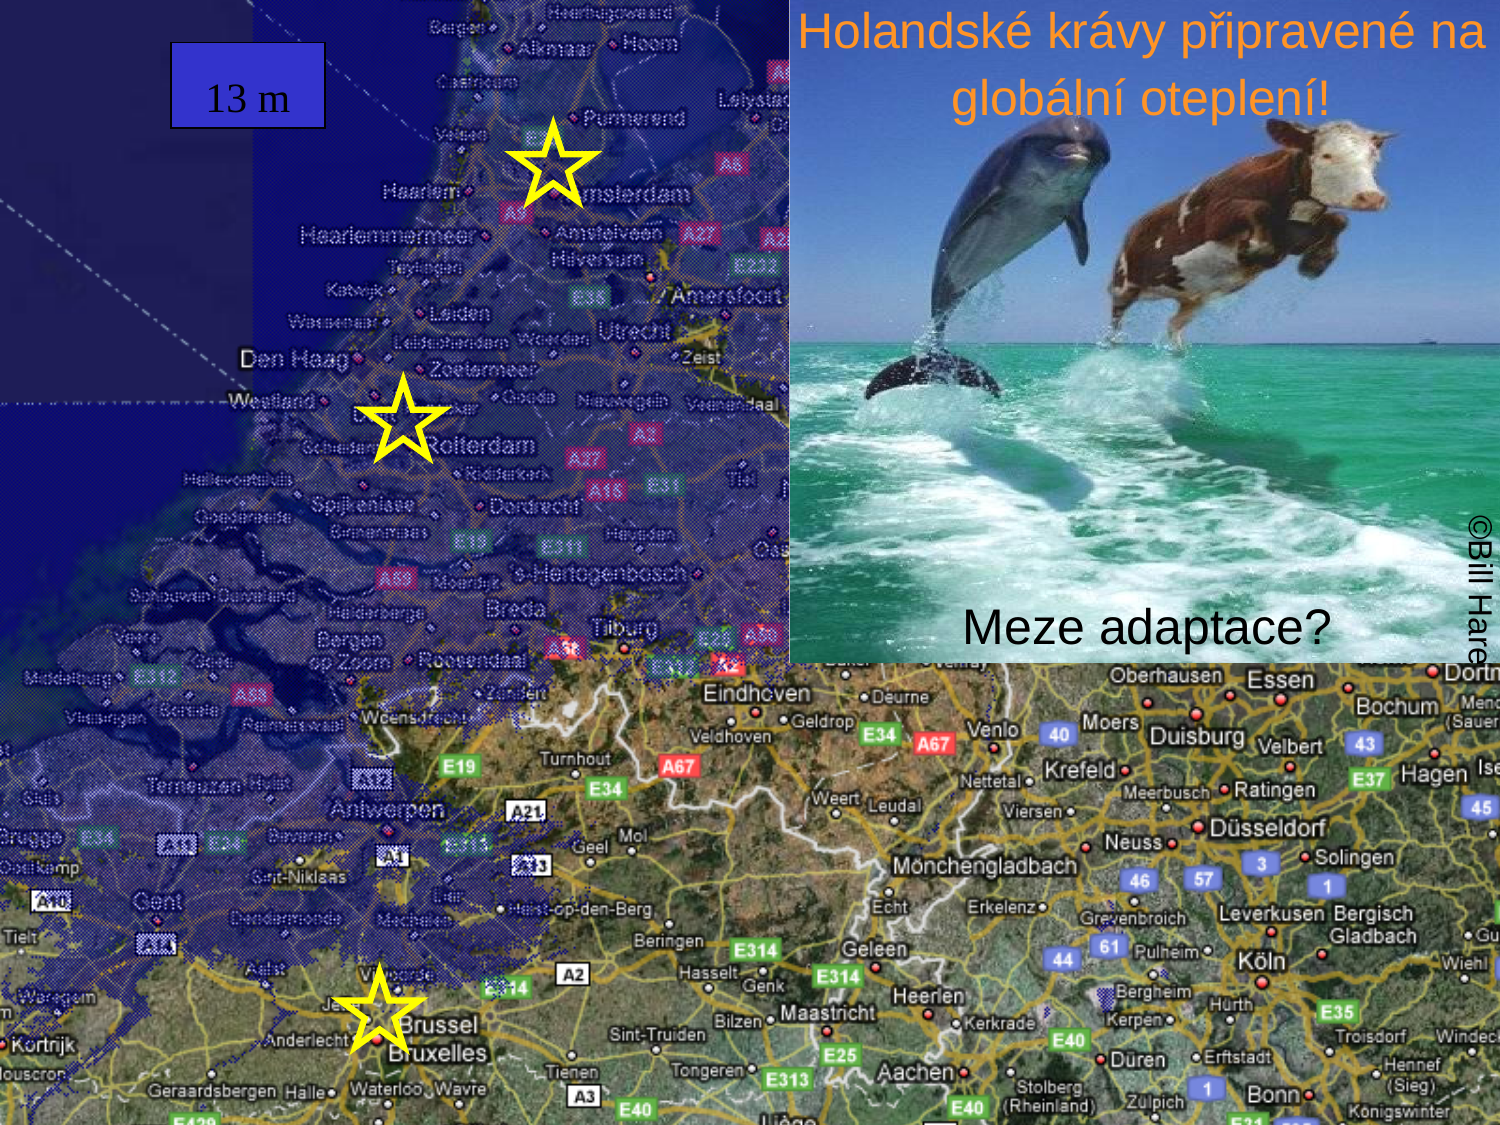

# Holandské krávy připravené na globální oteplení!
©Bill Hare
13 m
Meze adaptace?